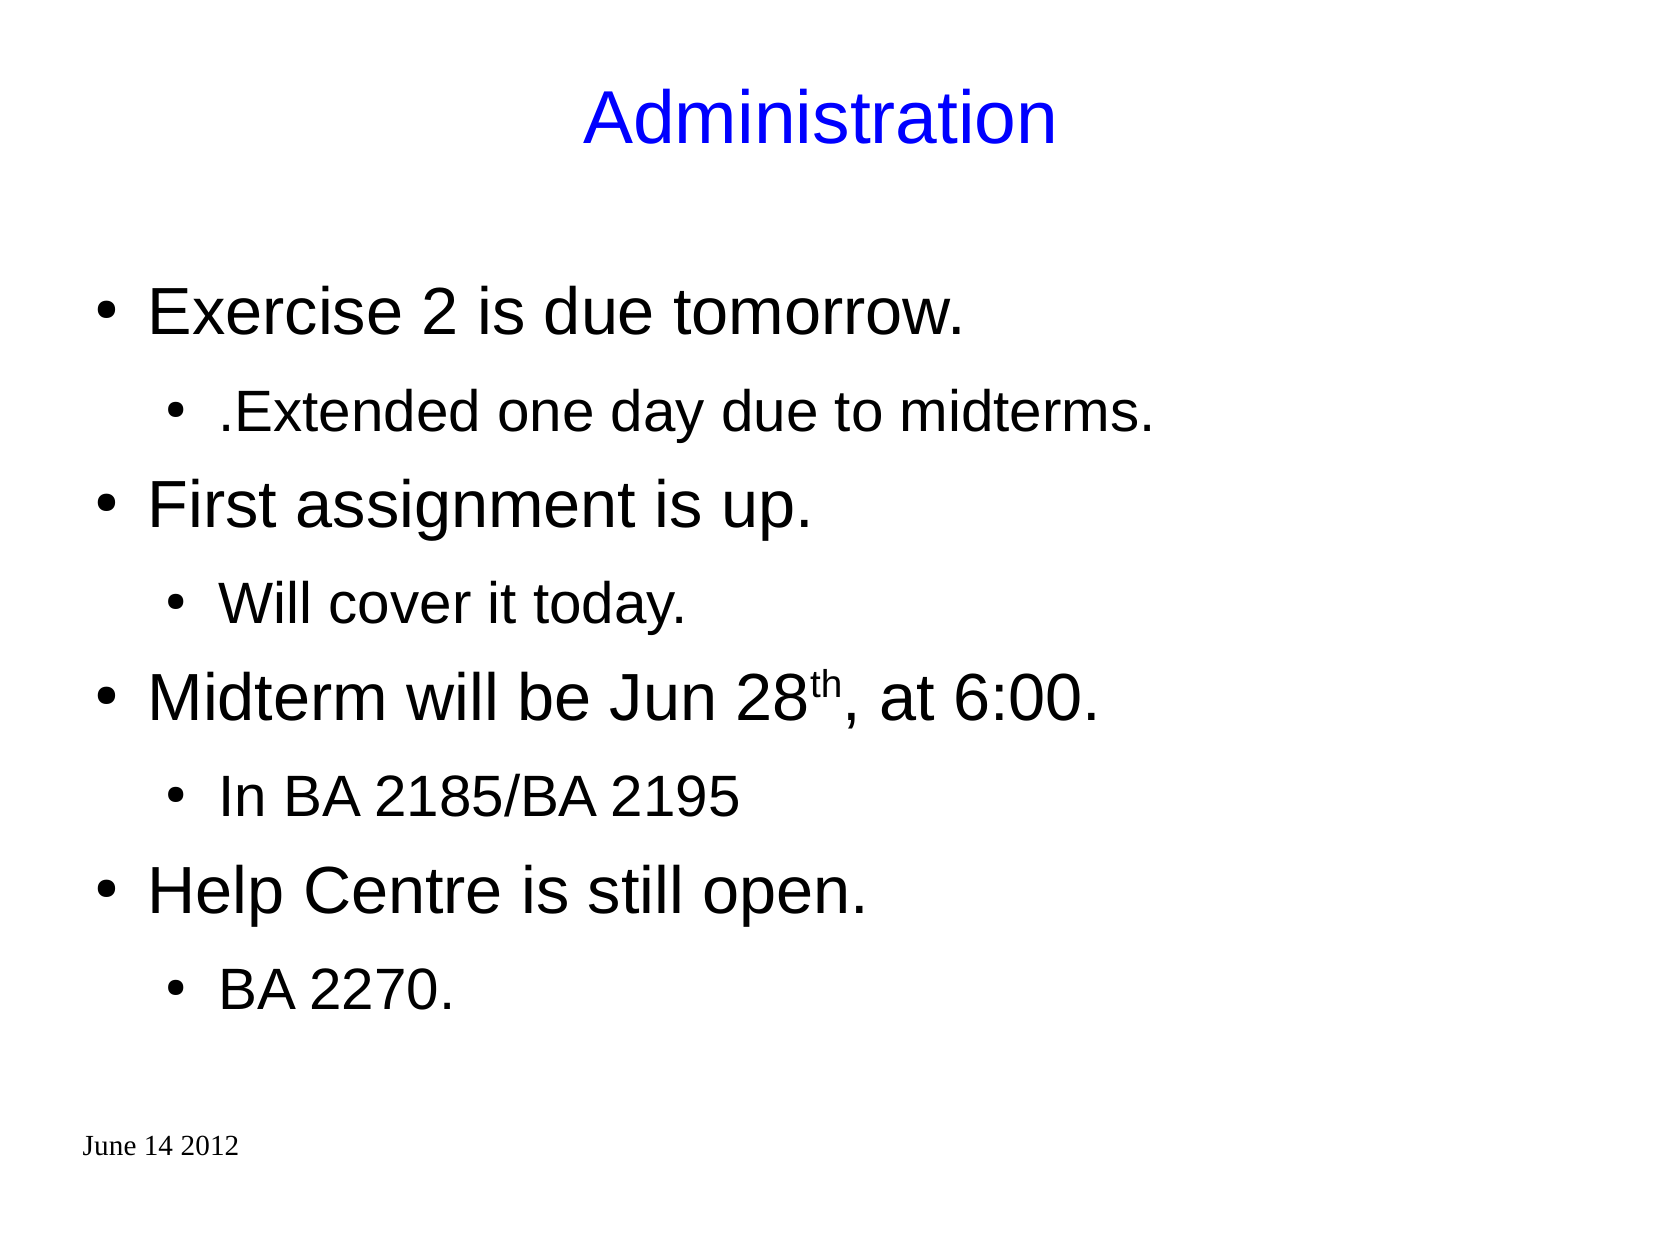

# Administration
Exercise 2 is due tomorrow.
.Extended one day due to midterms.
First assignment is up.
Will cover it today.
Midterm will be Jun 28th, at 6:00.
In BA 2185/BA 2195
Help Centre is still open.
BA 2270.
June 14 2012